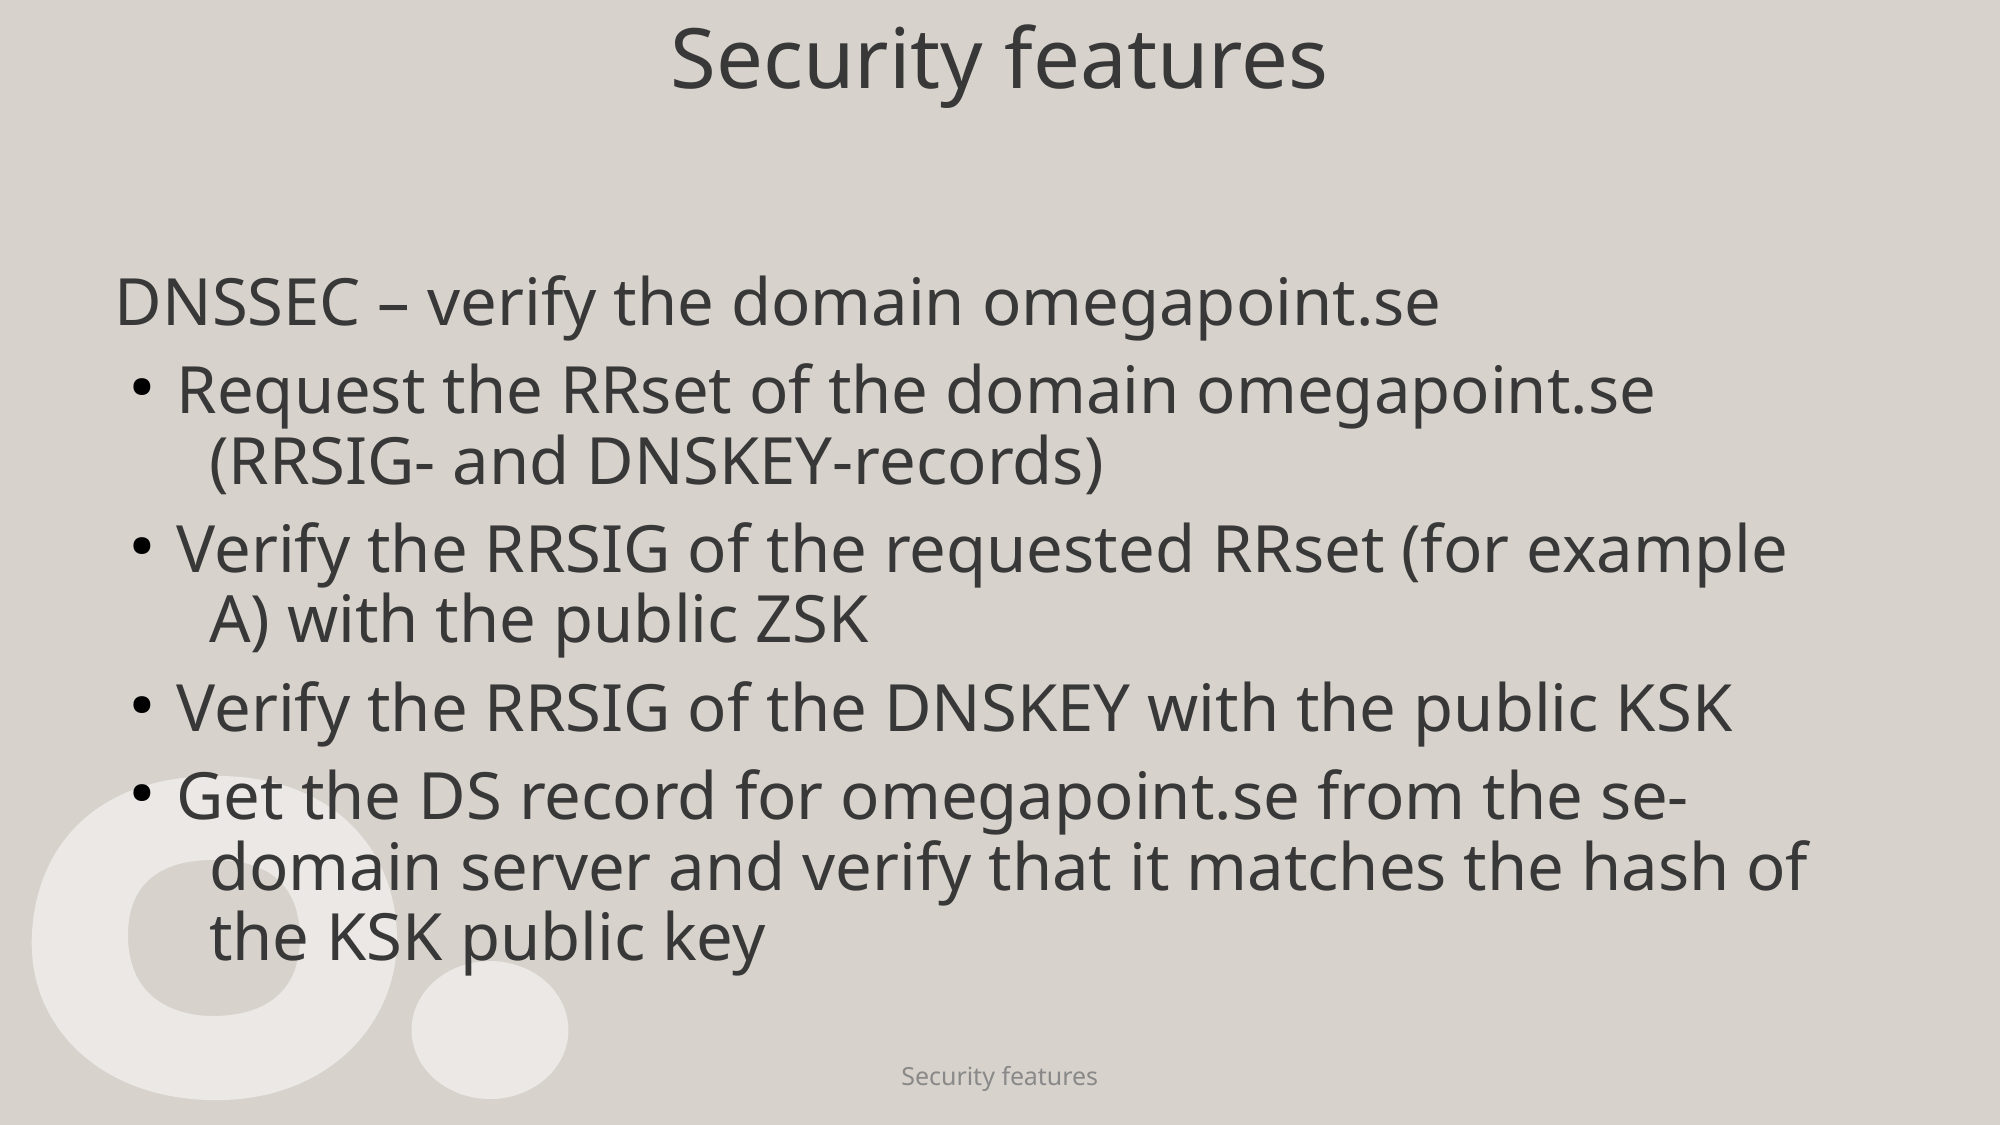

Security features
# DNSSEC – verify the domain omegapoint.se
Request the RRset of the domain omegapoint.se (RRSIG- and DNSKEY-records)
Verify the RRSIG of the requested RRset (for example A) with the public ZSK
Verify the RRSIG of the DNSKEY with the public KSK
Get the DS record for omegapoint.se from the se-domain server and verify that it matches the hash of the KSK public key
Security features